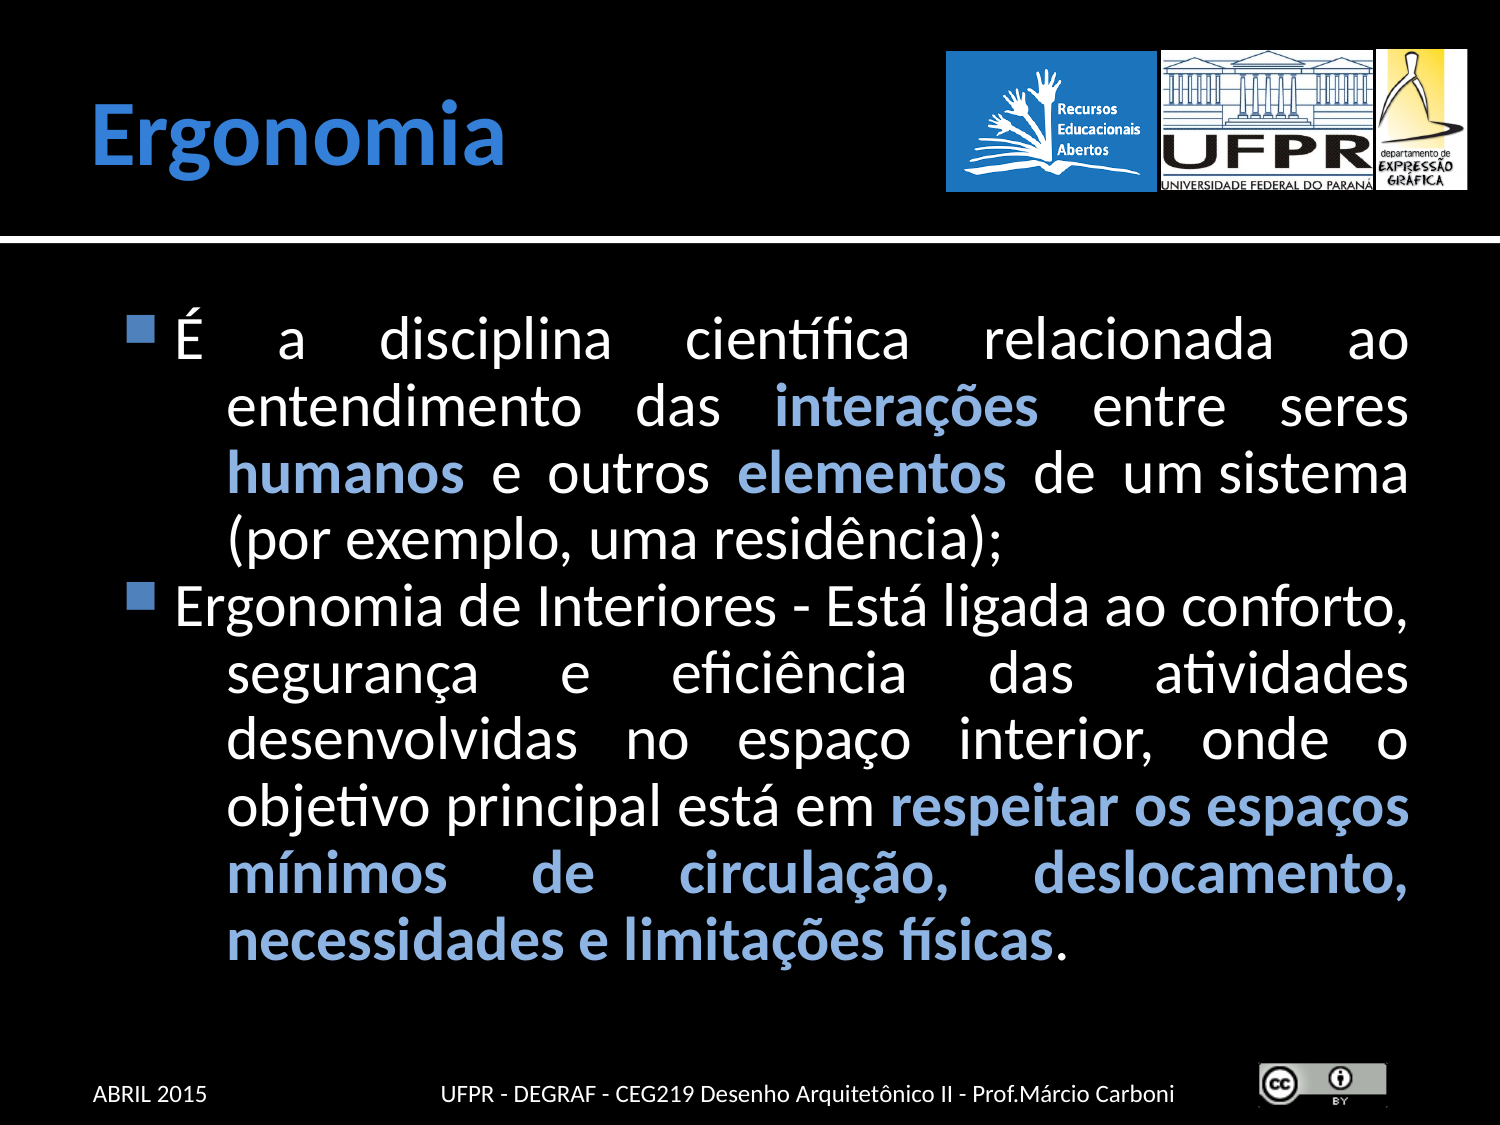

# Ergonomia
É a disciplina científica relacionada ao entendimento das interações entre seres humanos e outros elementos de um sistema (por exemplo, uma residência);
Ergonomia de Interiores - Está ligada ao conforto, segurança e eficiência das atividades desenvolvidas no espaço interior, onde o objetivo principal está em respeitar os espaços mínimos de circulação, deslocamento, necessidades e limitações físicas.
ABRIL 2015
UFPR - DEGRAF - CEG219 Desenho Arquitetônico II - Prof.Márcio Carboni
10